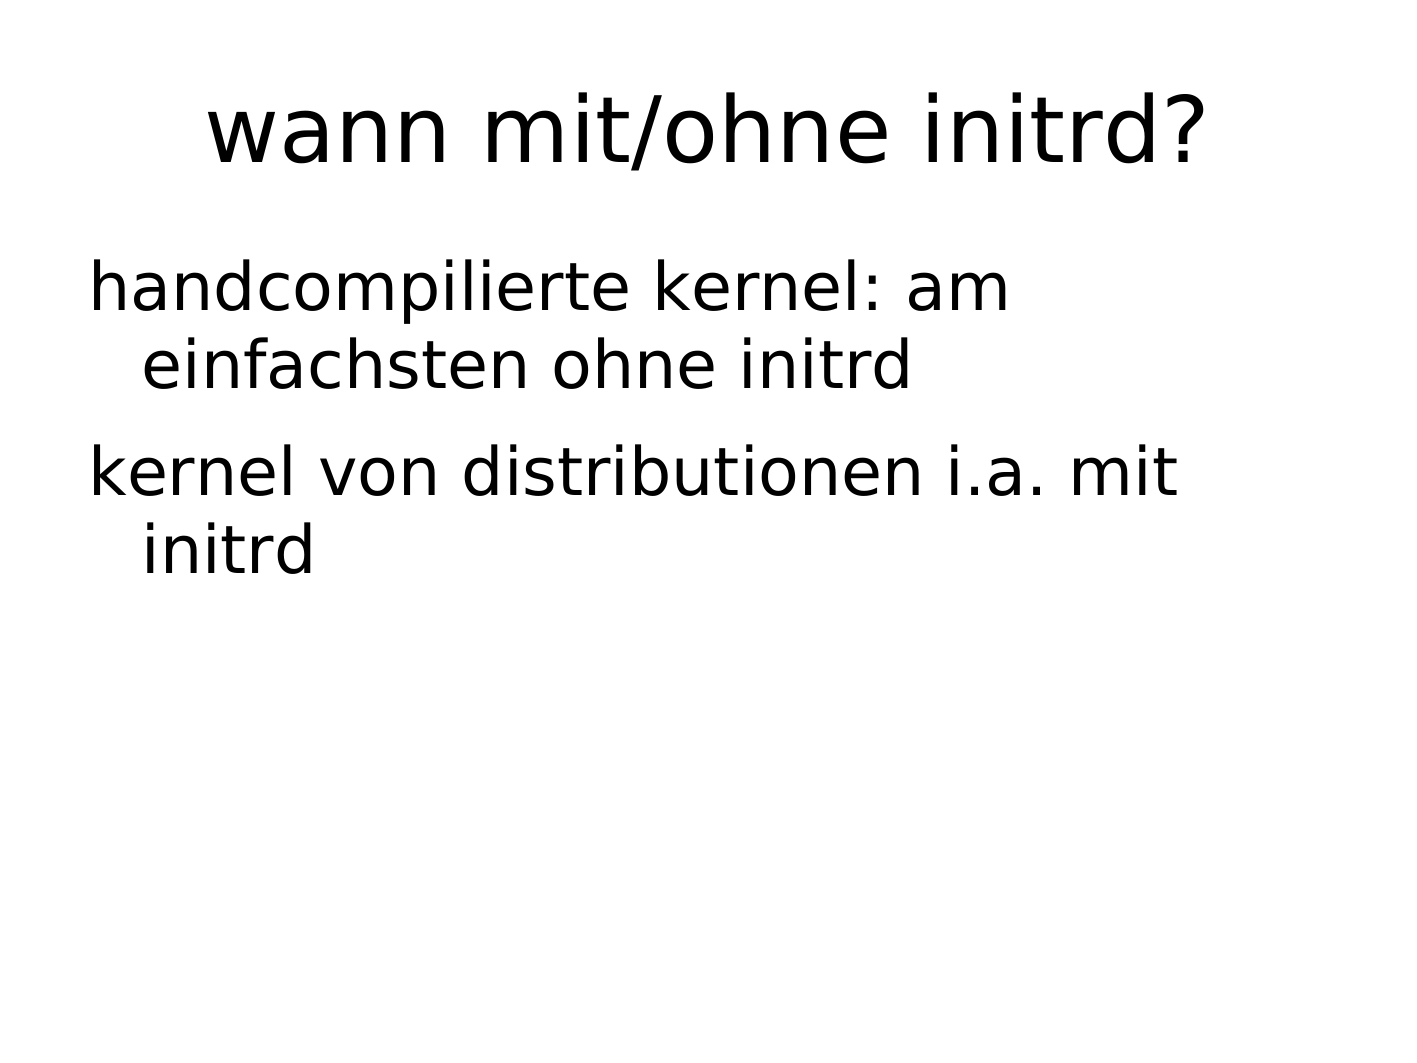

# wann mit/ohne initrd?
handcompilierte kernel: am einfachsten ohne initrd
kernel von distributionen i.a. mit initrd